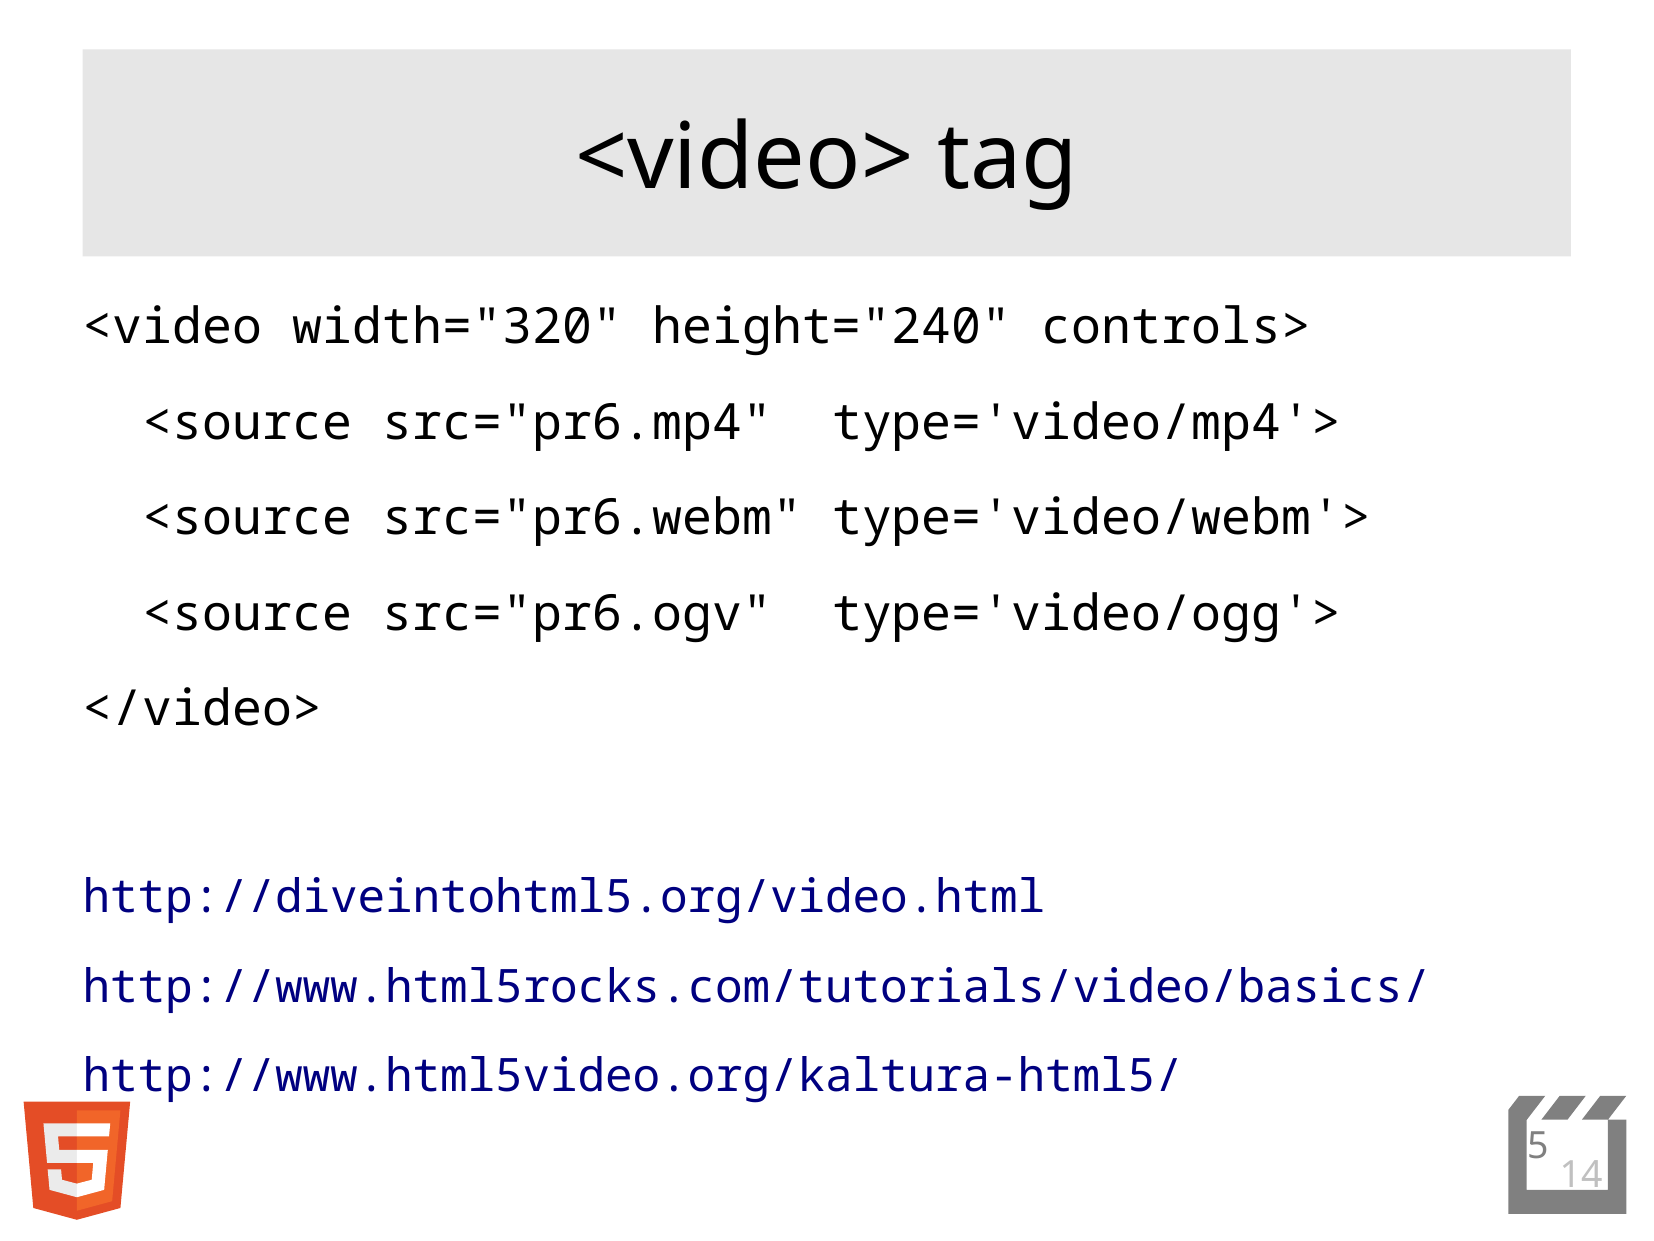

# <video> tag
<video width="320" height="240" controls>
 <source src="pr6.mp4" type='video/mp4'>
 <source src="pr6.webm" type='video/webm'>
 <source src="pr6.ogv" type='video/ogg'>
</video>
http://diveintohtml5.org/video.html
http://www.html5rocks.com/tutorials/video/basics/
http://www.html5video.org/kaltura-html5/